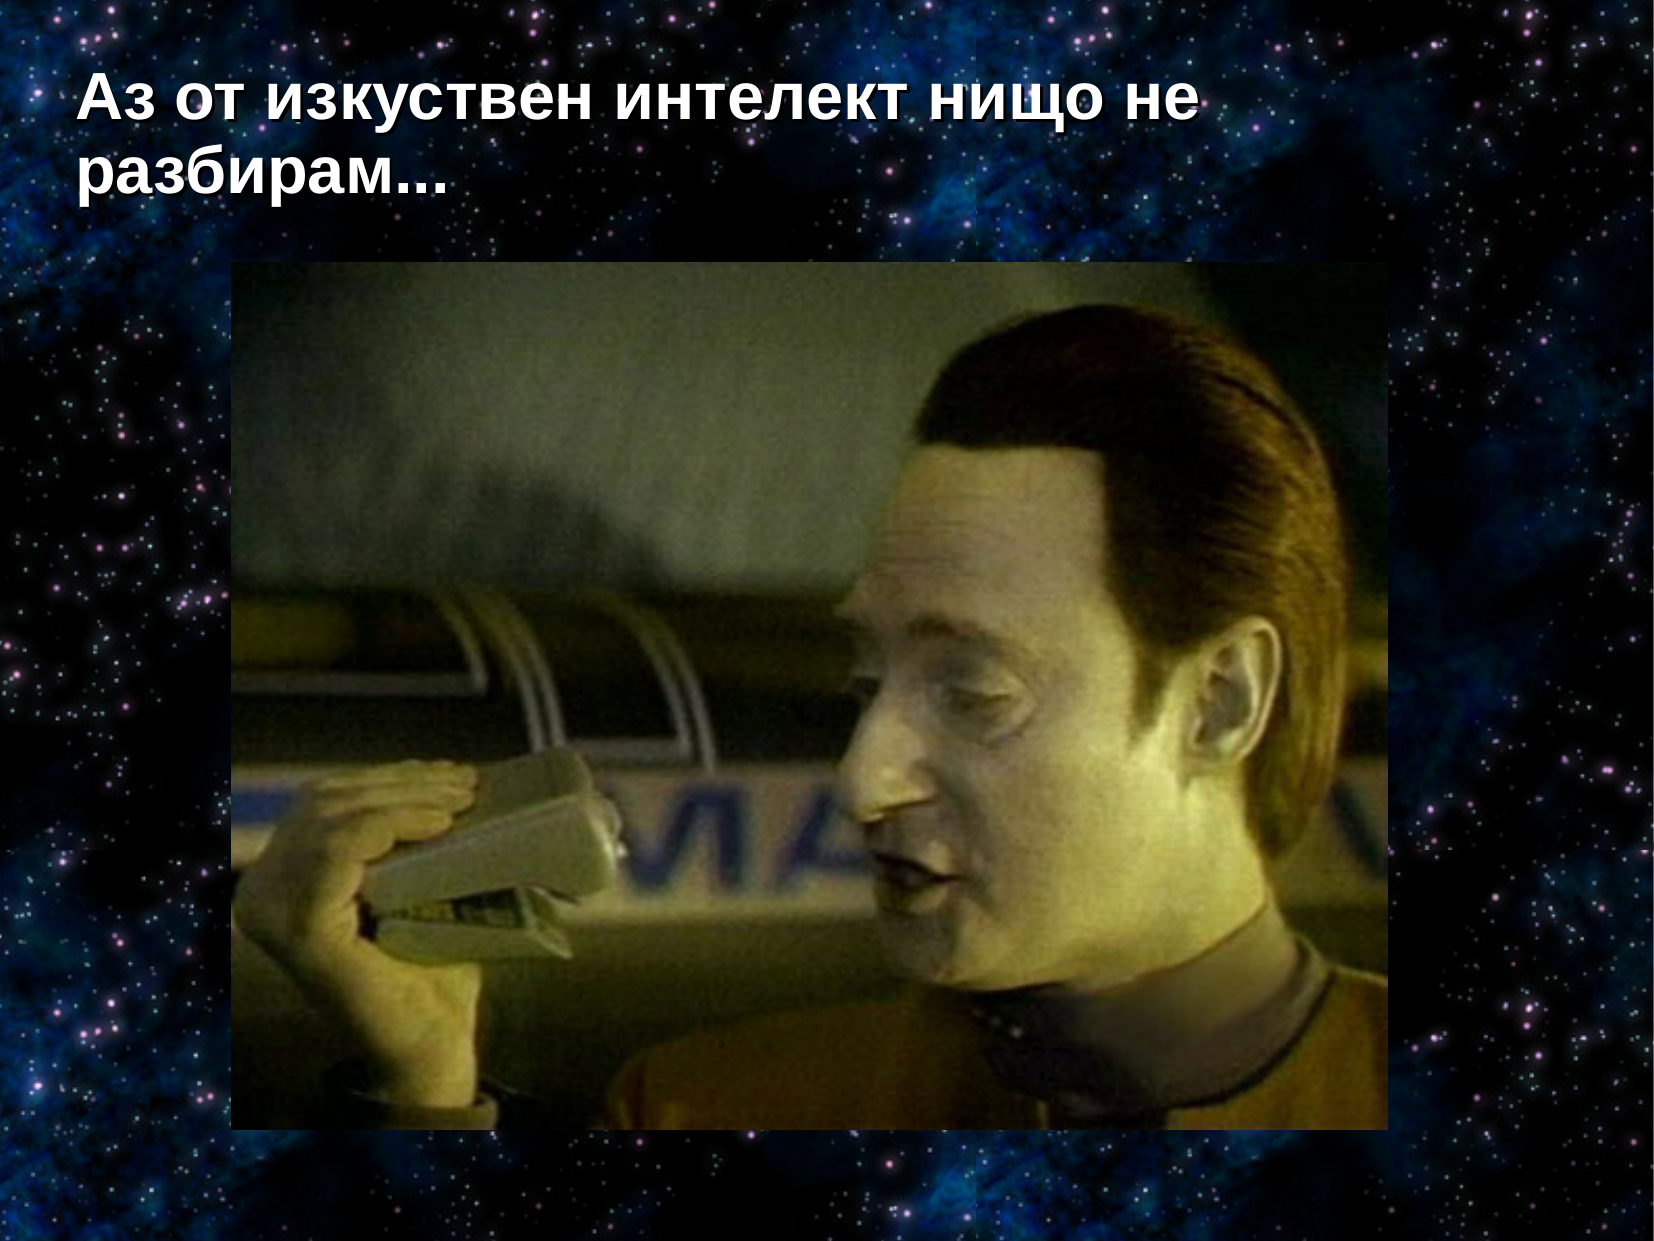

# Аз от изкуствен интелект нищо не разбирам...